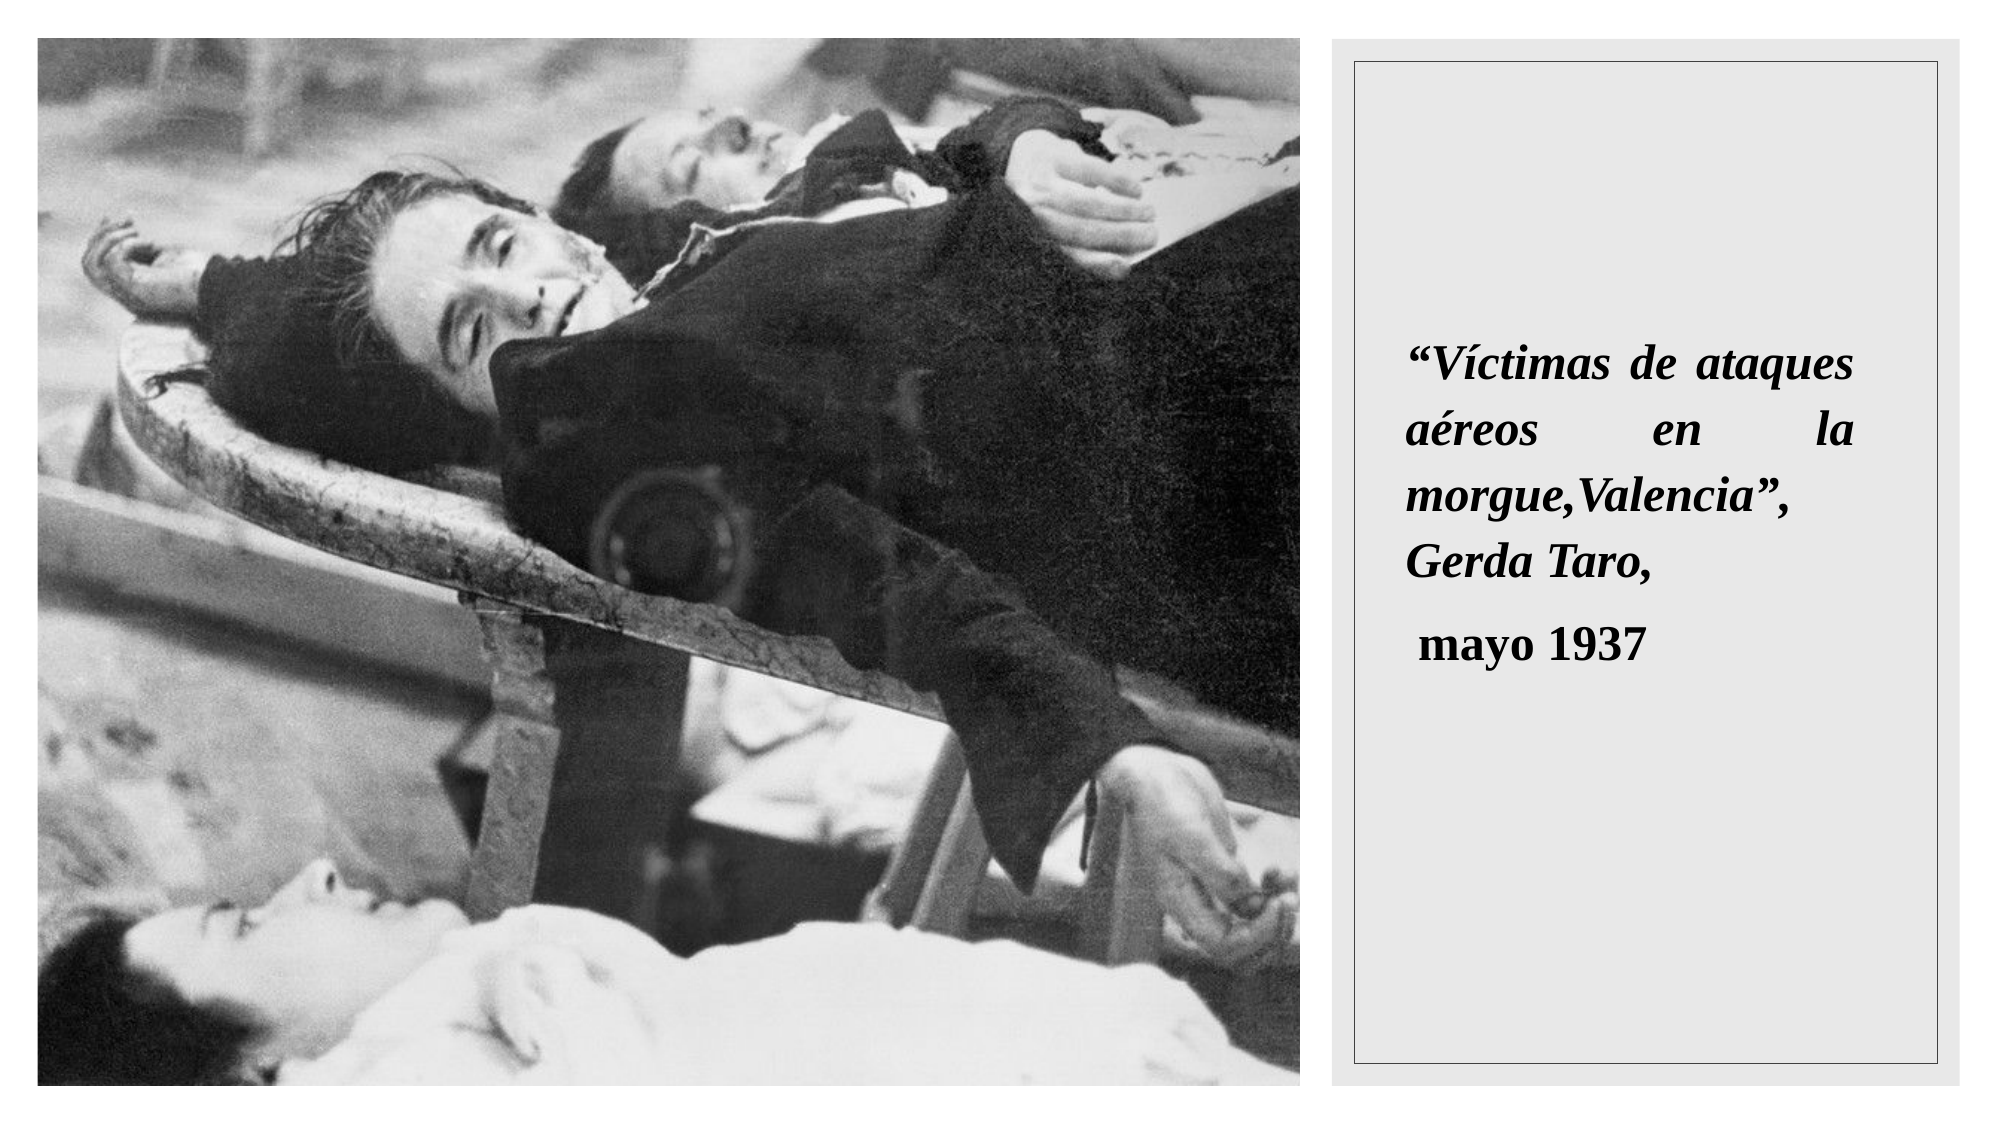

#
“Víctimas de ataques aéreos en la morgue,Valencia”, Gerda Taro,
 mayo 1937